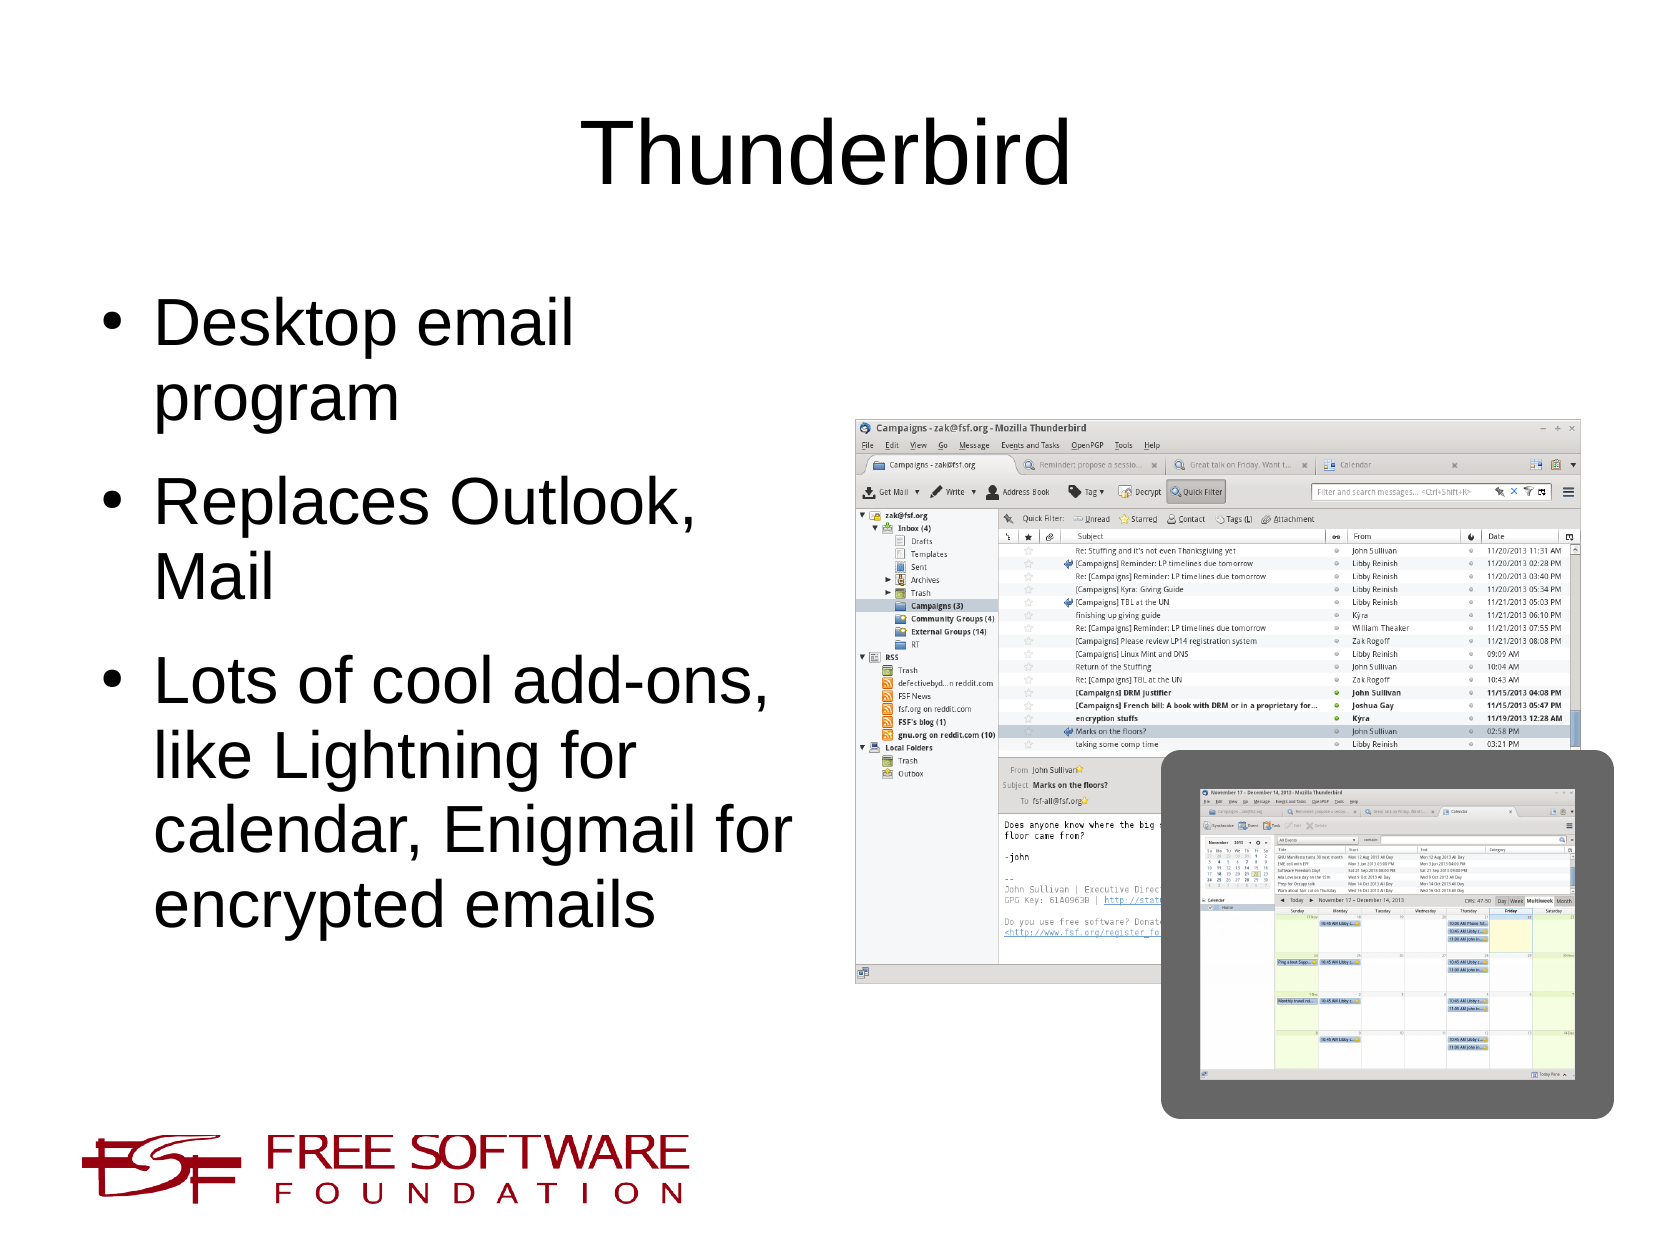

# Thunderbird
Desktop email program
Replaces Outlook, Mail
Lots of cool add-ons, like Lightning for calendar, Enigmail for encrypted emails